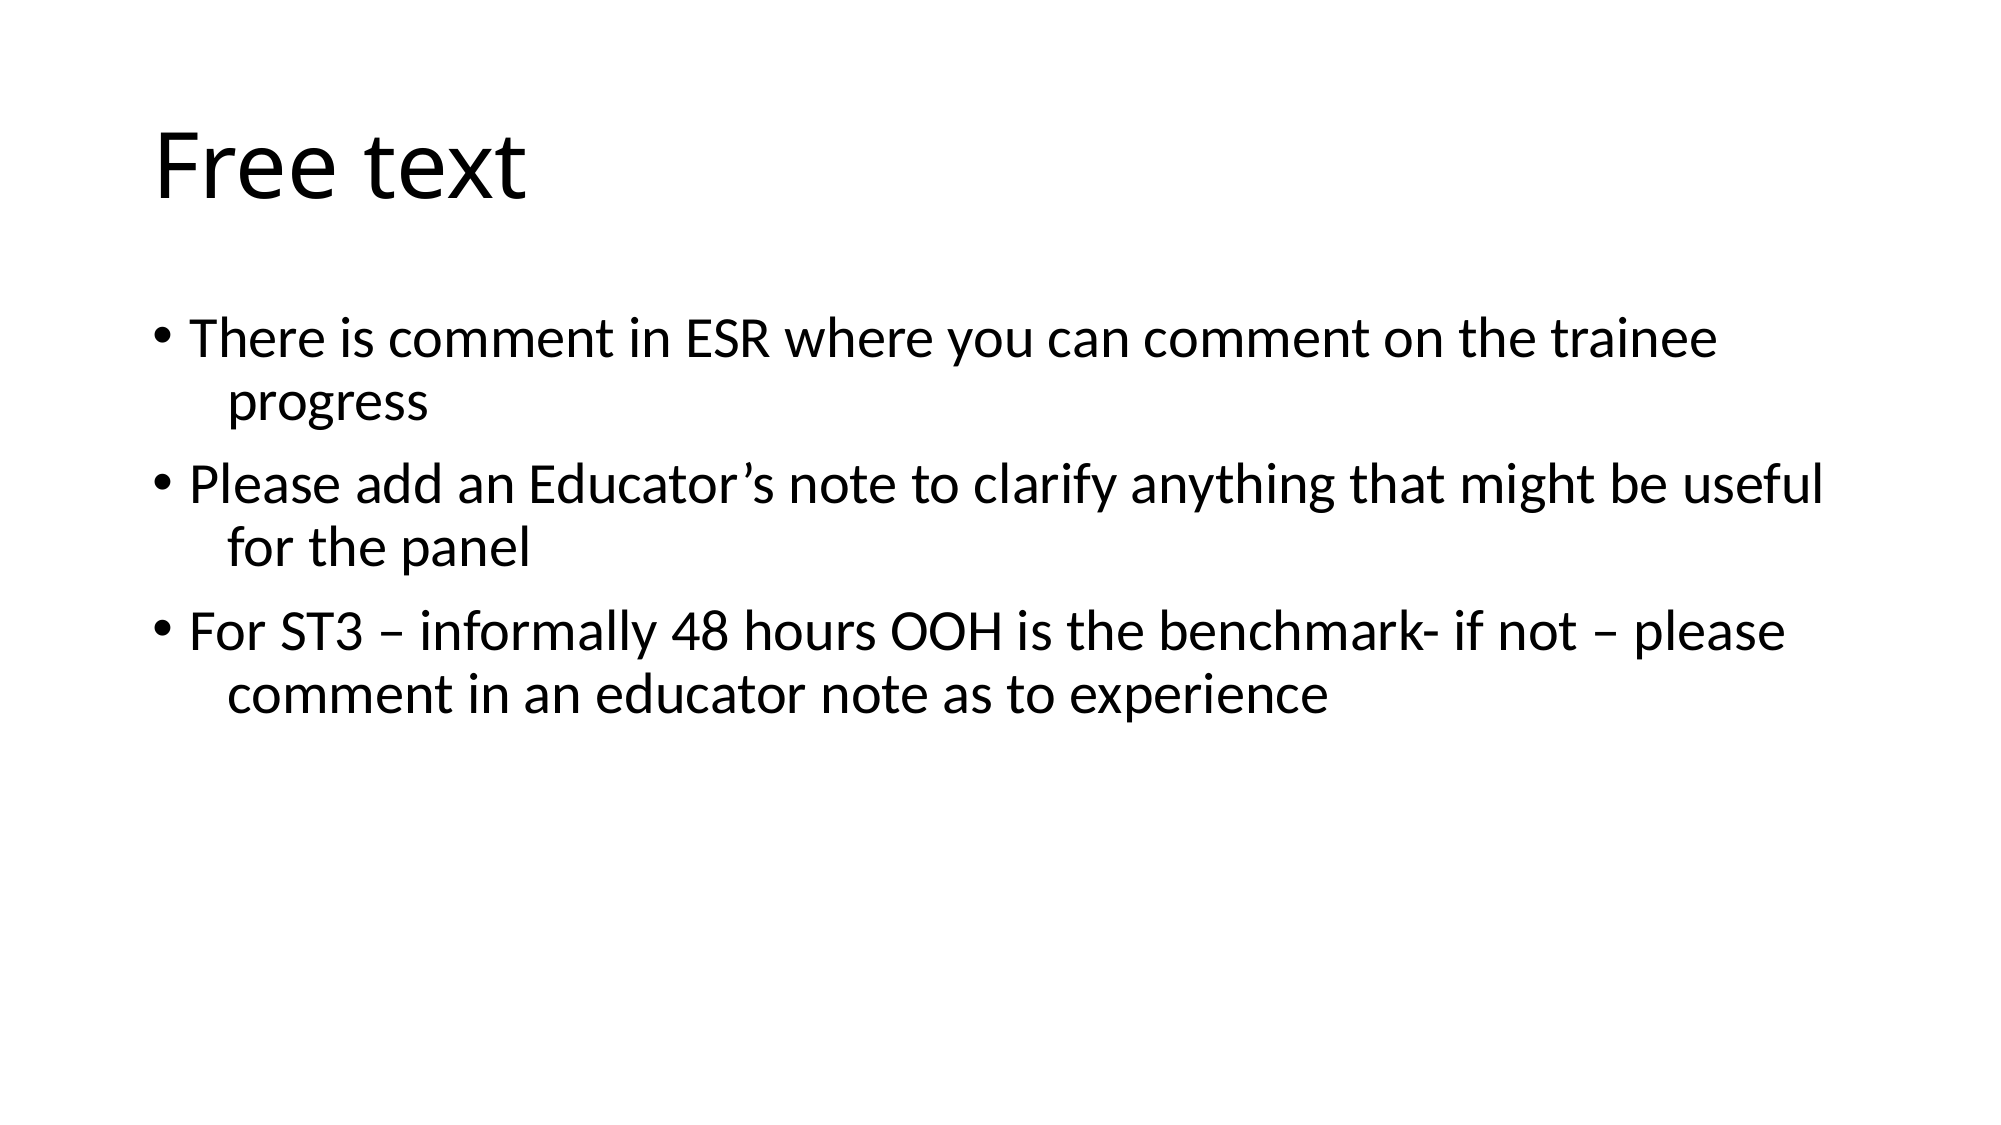

# Free text
There is comment in ESR where you can comment on the trainee progress
Please add an Educator’s note to clarify anything that might be useful for the panel
For ST3 – informally 48 hours OOH is the benchmark- if not – please comment in an educator note as to experience